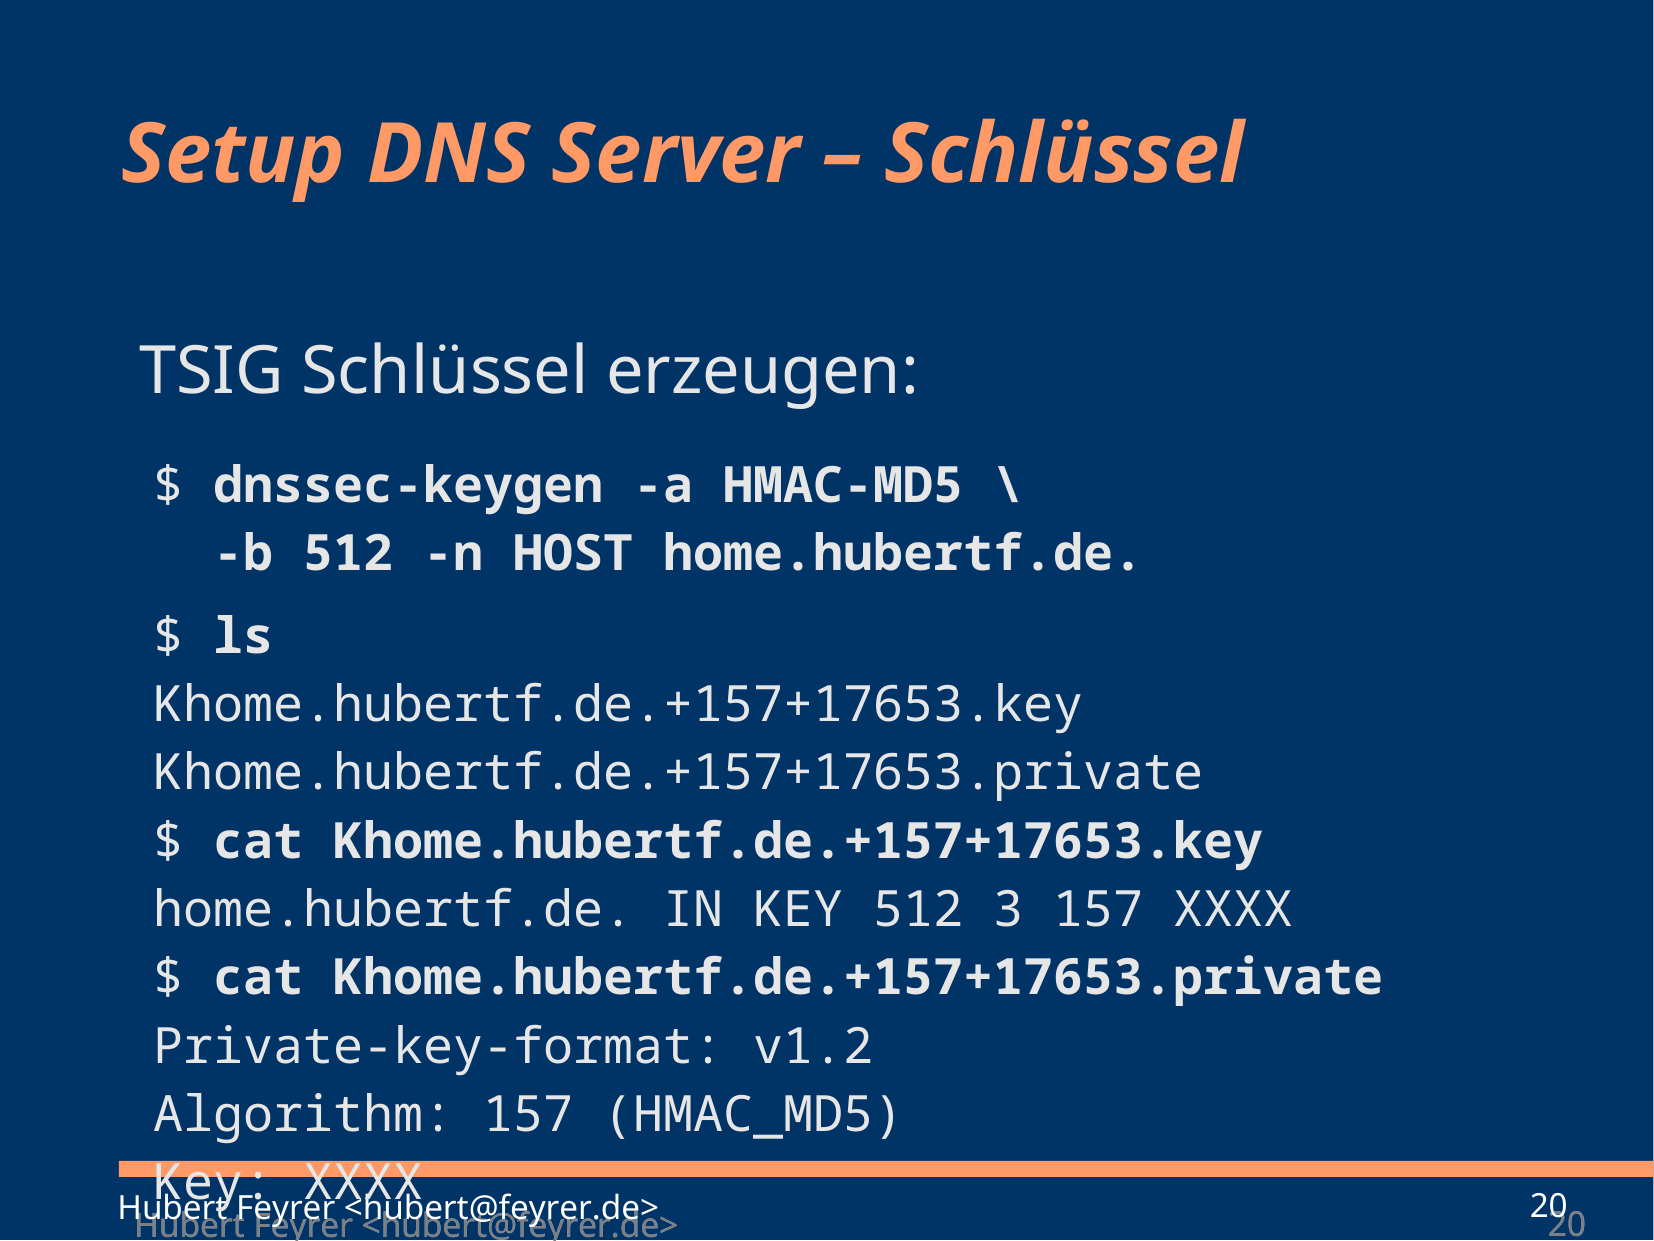

# Setup DNS Server – Schlüssel
TSIG Schlüssel erzeugen:
$ dnssec-keygen -a HMAC-MD5 \
 -b 512 -n HOST home.hubertf.de.
$ ls
Khome.hubertf.de.+157+17653.key
Khome.hubertf.de.+157+17653.private
$ cat Khome.hubertf.de.+157+17653.key
home.hubertf.de. IN KEY 512 3 157 XXXX
$ cat Khome.hubertf.de.+157+17653.private
Private-key-format: v1.2
Algorithm: 157 (HMAC_MD5)
Key: XXXX